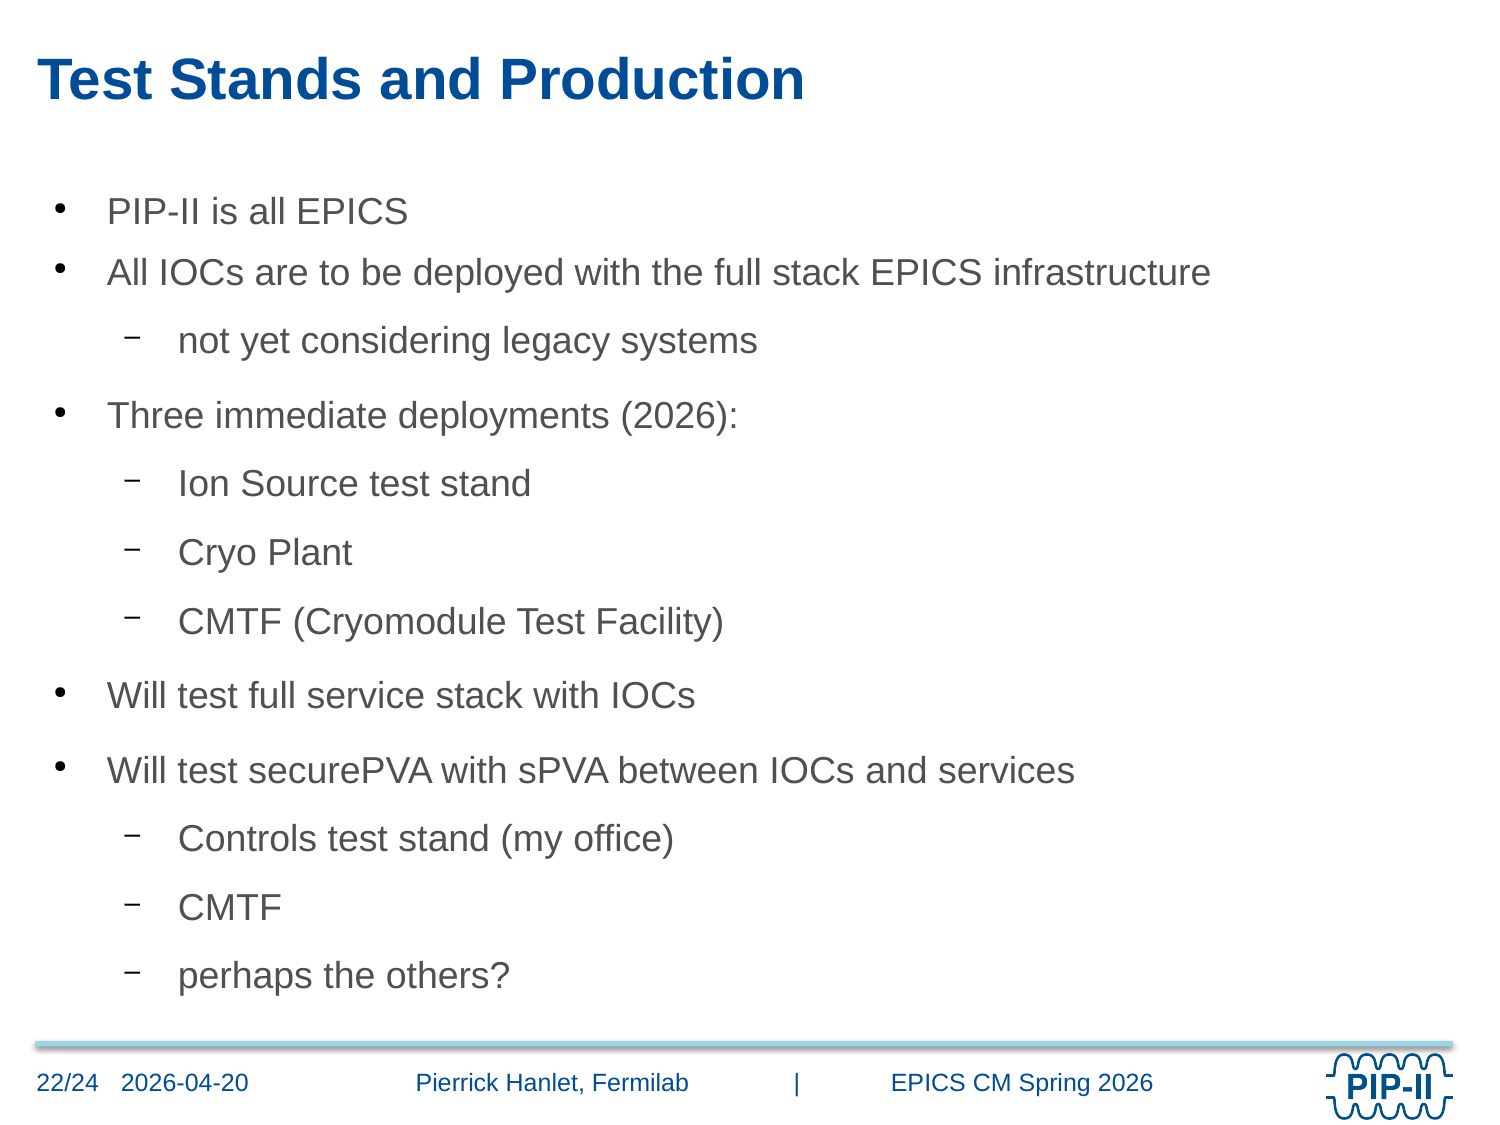

# Test Stands and Production
PIP-II is all EPICS
All IOCs are to be deployed with the full stack EPICS infrastructure
not yet considering legacy systems
Three immediate deployments (2026):
Ion Source test stand
Cryo Plant
CMTF (Cryomodule Test Facility)
Will test full service stack with IOCs
Will test securePVA with sPVA between IOCs and services
Controls test stand (my office)
CMTF
perhaps the others?
2026-04-20
Pierrick Hanlet, Fermilab | EPICS CM Spring 2026